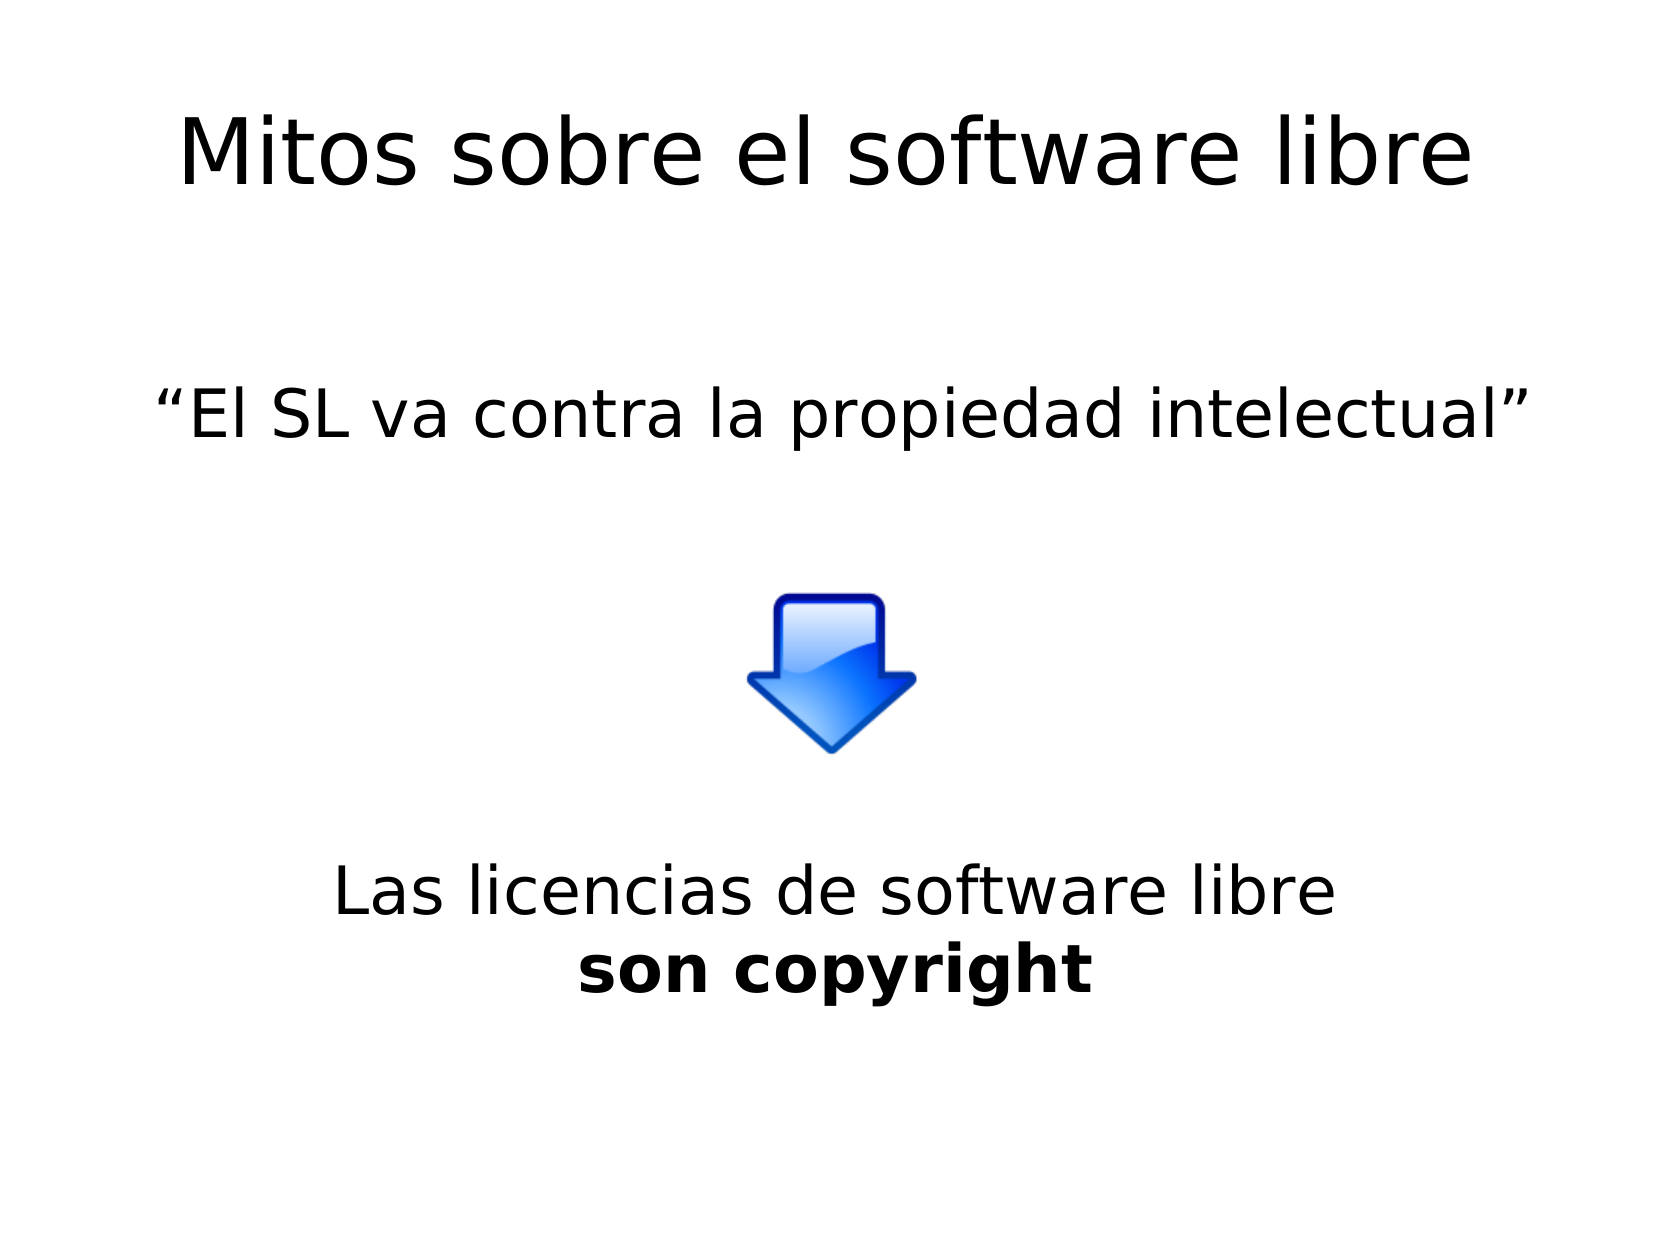

# Mitos sobre el software libre
“El SL va contra la propiedad intelectual”
Las licencias de software libre
son copyright